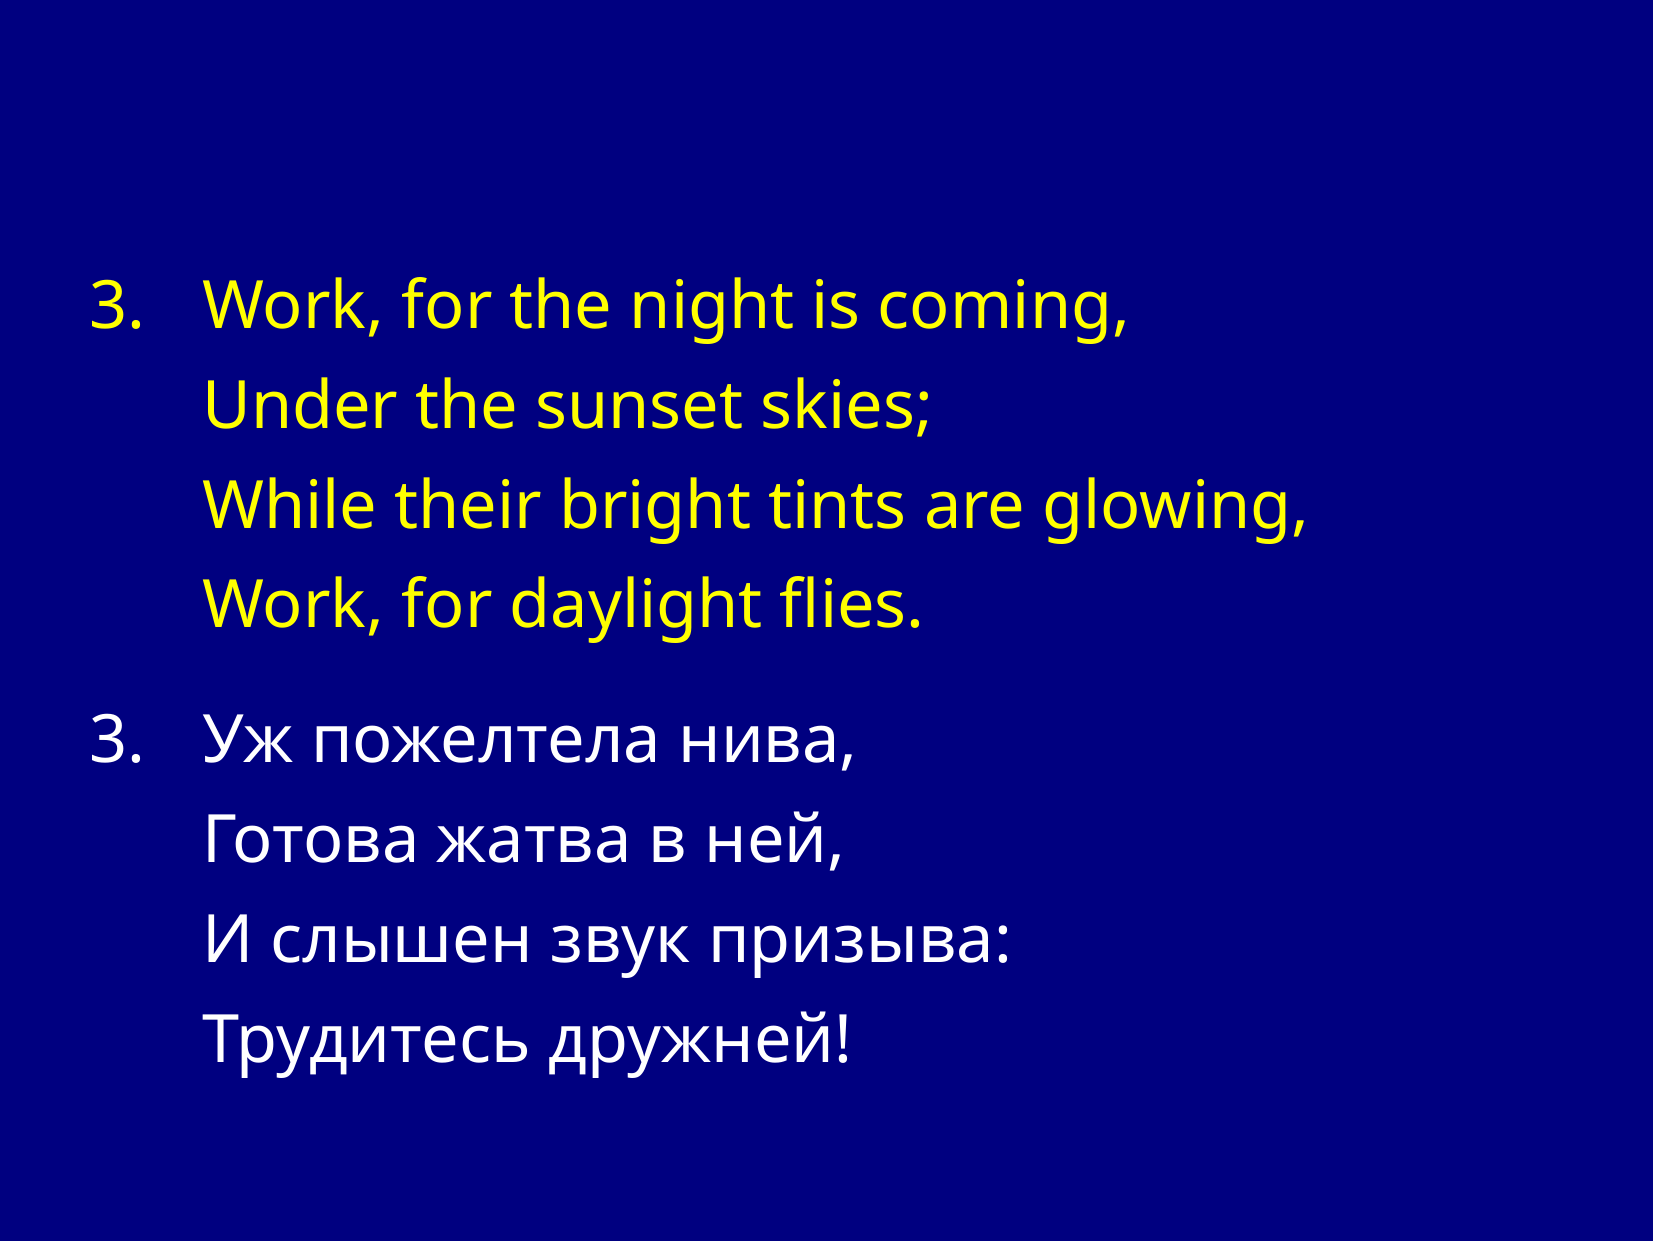

3.	Work, for the night is coming,
	Under the sunset skies;
	While their bright tints are glowing,
	Work, for daylight flies.
3.	Уж пожелтела нива,
	Готова жатва в ней,
	И слышен звук призыва:
	Трудитесь дружней!